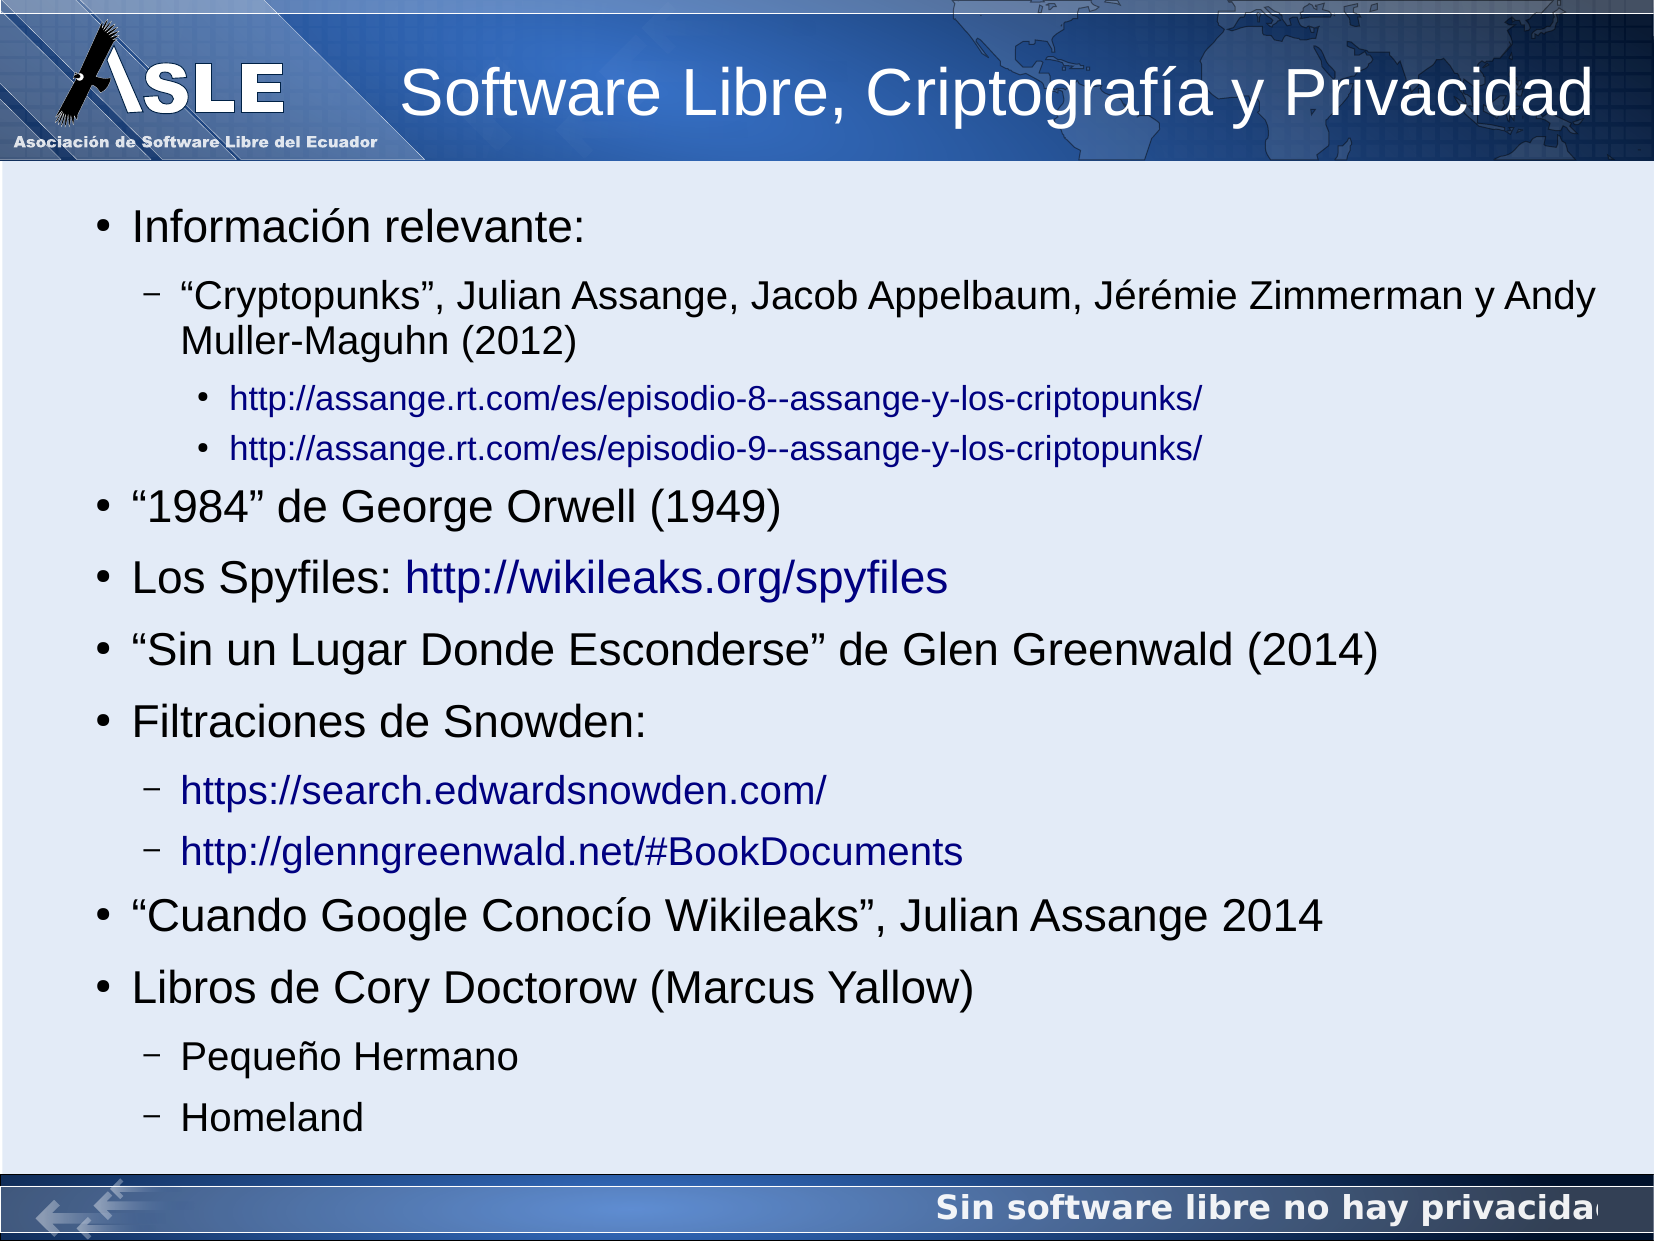

# Software Libre, Criptografía y Privacidad
Información relevante:
“Cryptopunks”, Julian Assange, Jacob Appelbaum, Jérémie Zimmerman y Andy Muller-Maguhn (2012)
http://assange.rt.com/es/episodio-8--assange-y-los-criptopunks/
http://assange.rt.com/es/episodio-9--assange-y-los-criptopunks/
“1984” de George Orwell (1949)
Los Spyfiles: http://wikileaks.org/spyfiles
“Sin un Lugar Donde Esconderse” de Glen Greenwald (2014)
Filtraciones de Snowden:
https://search.edwardsnowden.com/
http://glenngreenwald.net/#BookDocuments
“Cuando Google Conocío Wikileaks”, Julian Assange 2014
Libros de Cory Doctorow (Marcus Yallow)
Pequeño Hermano
Homeland